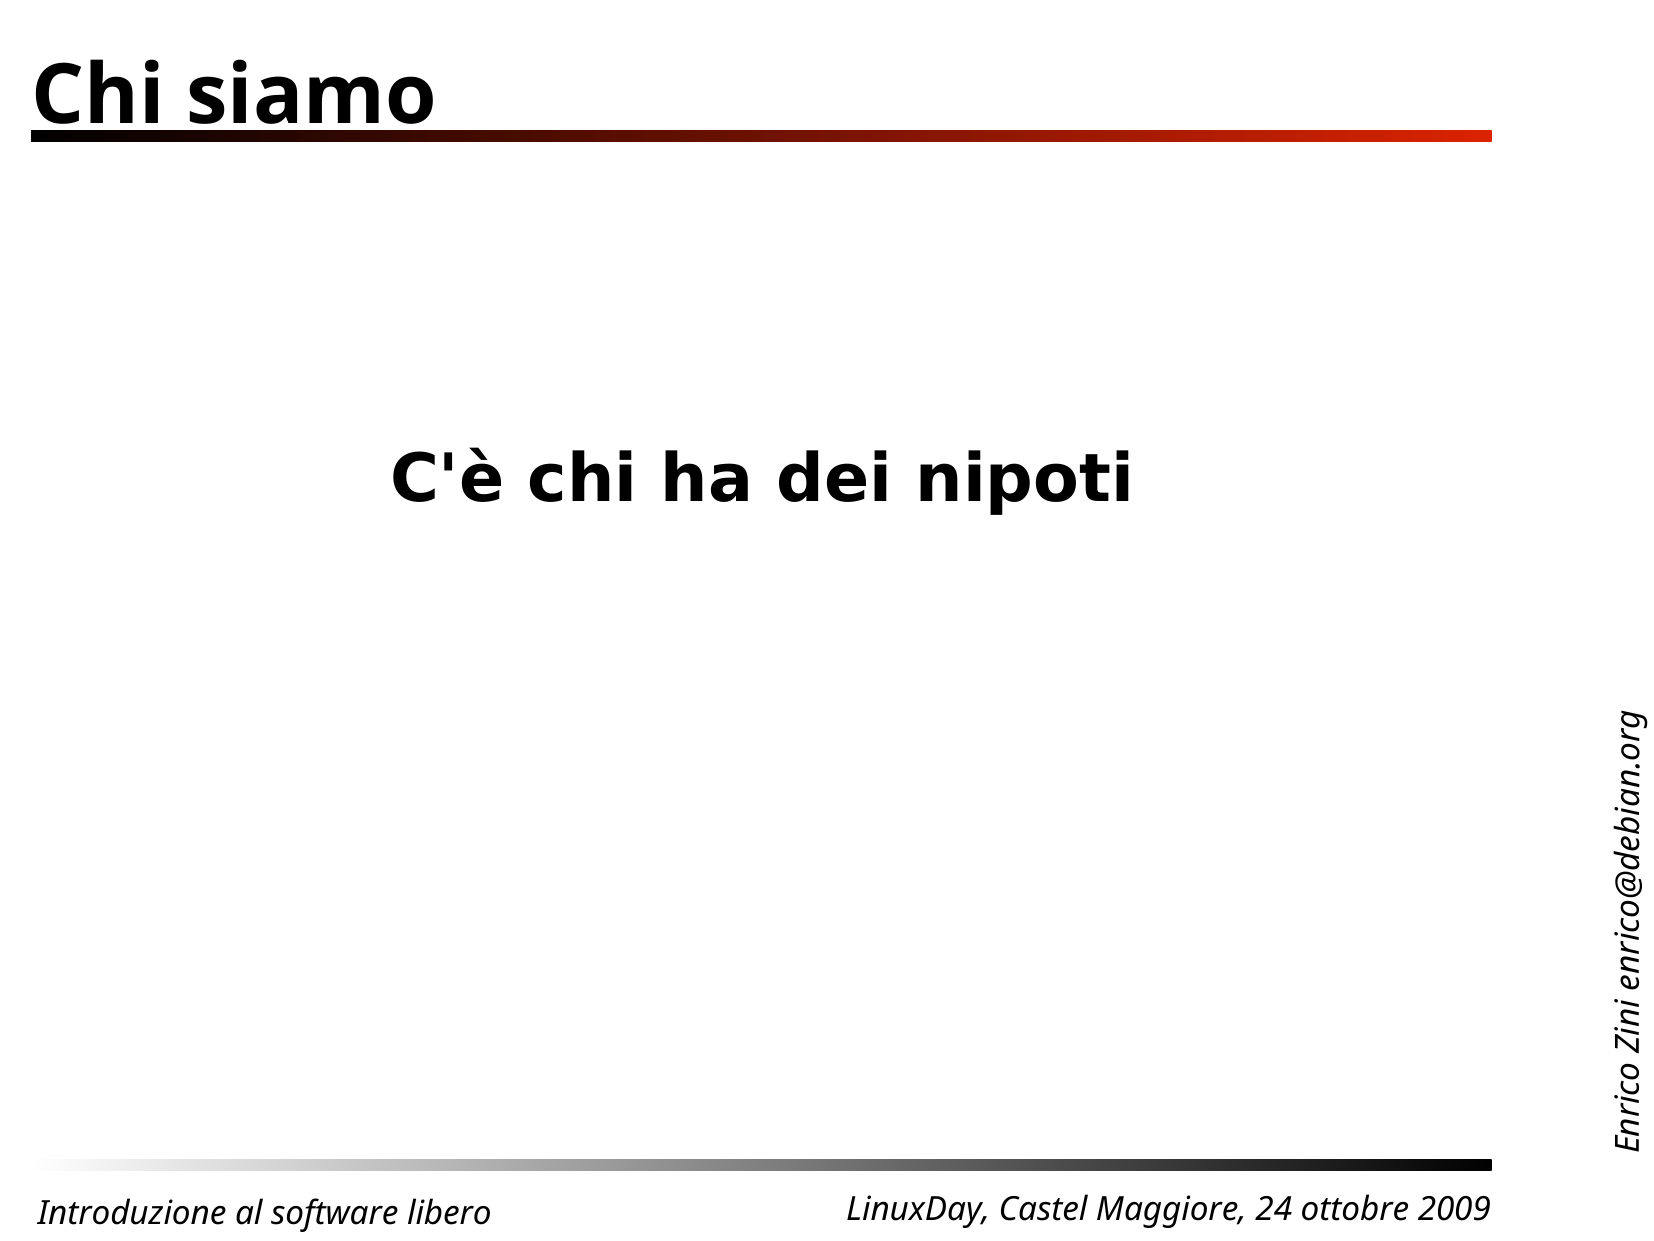

Chi siamo
C'è chi ha dei nipoti